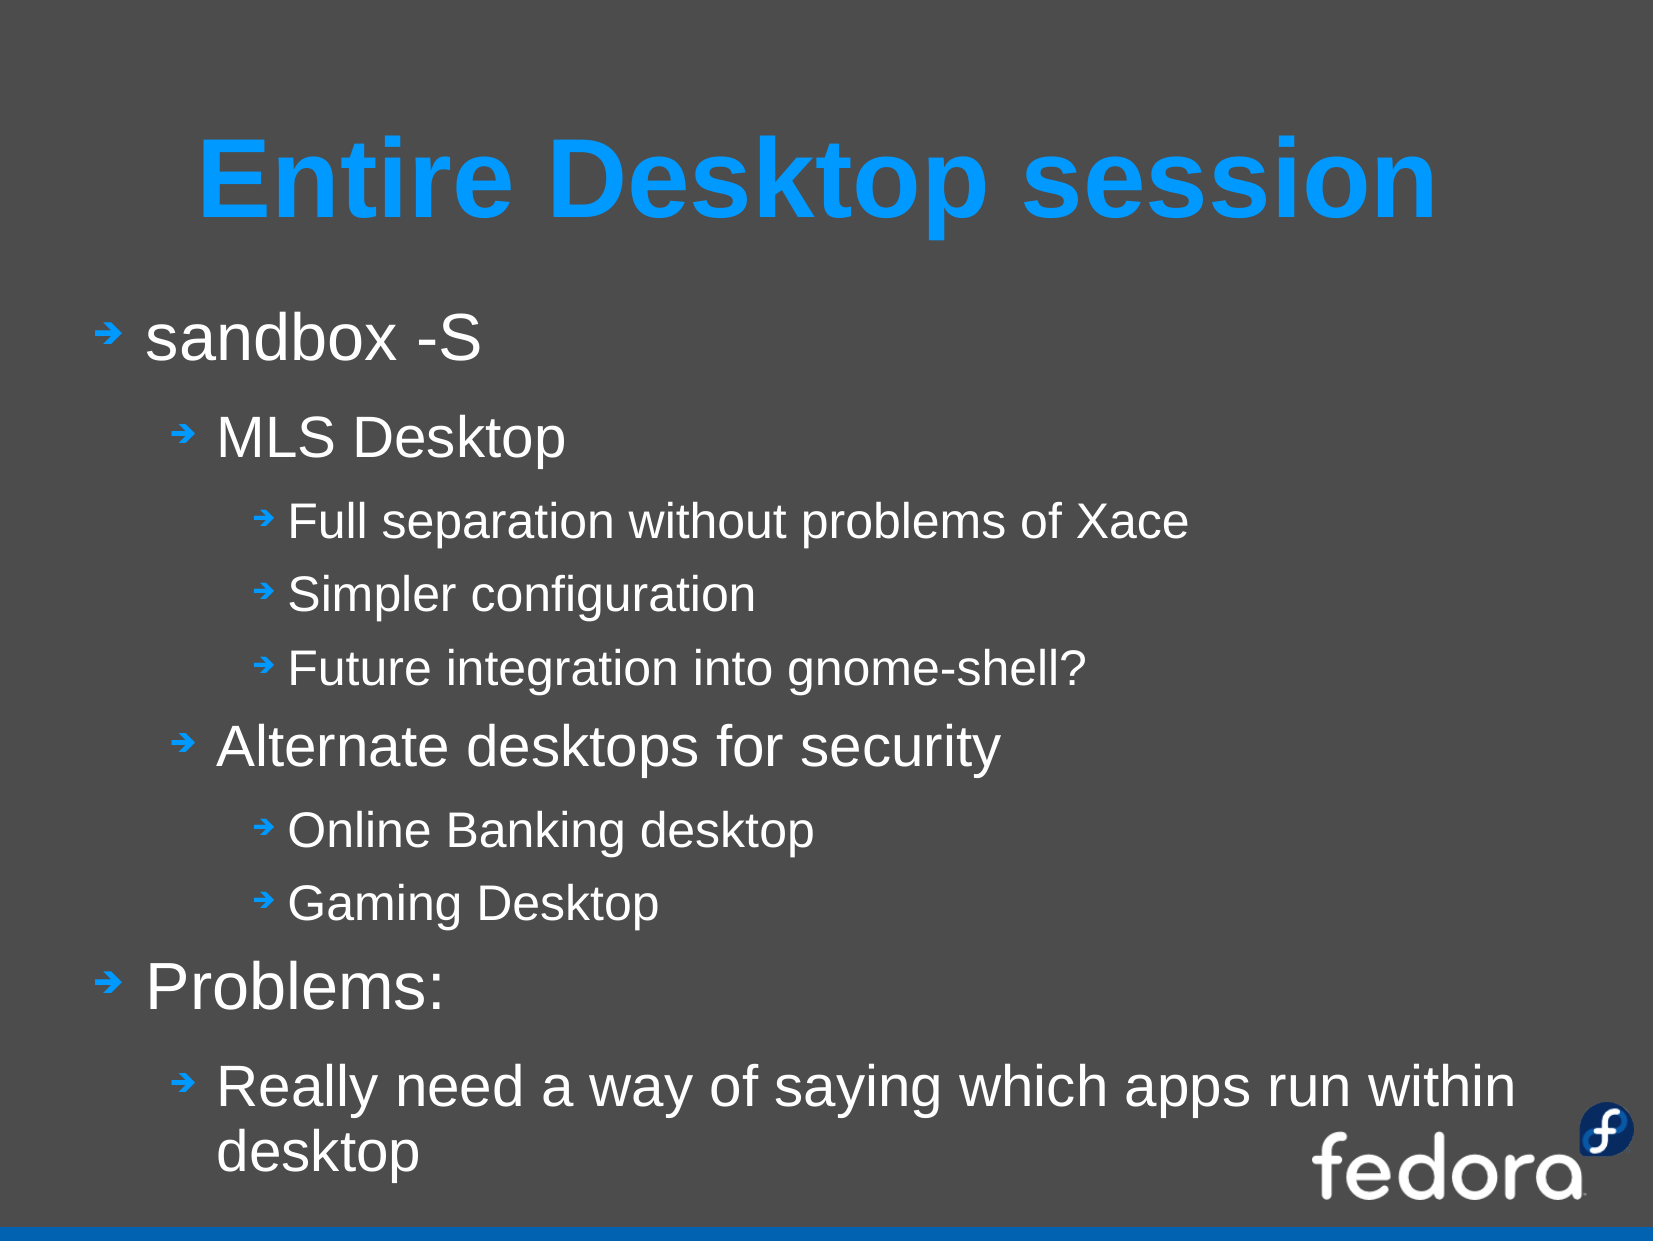

# Entire Desktop session
sandbox -S
MLS Desktop
Full separation without problems of Xace
Simpler configuration
Future integration into gnome-shell?
Alternate desktops for security
Online Banking desktop
Gaming Desktop
Problems:
Really need a way of saying which apps run within desktop